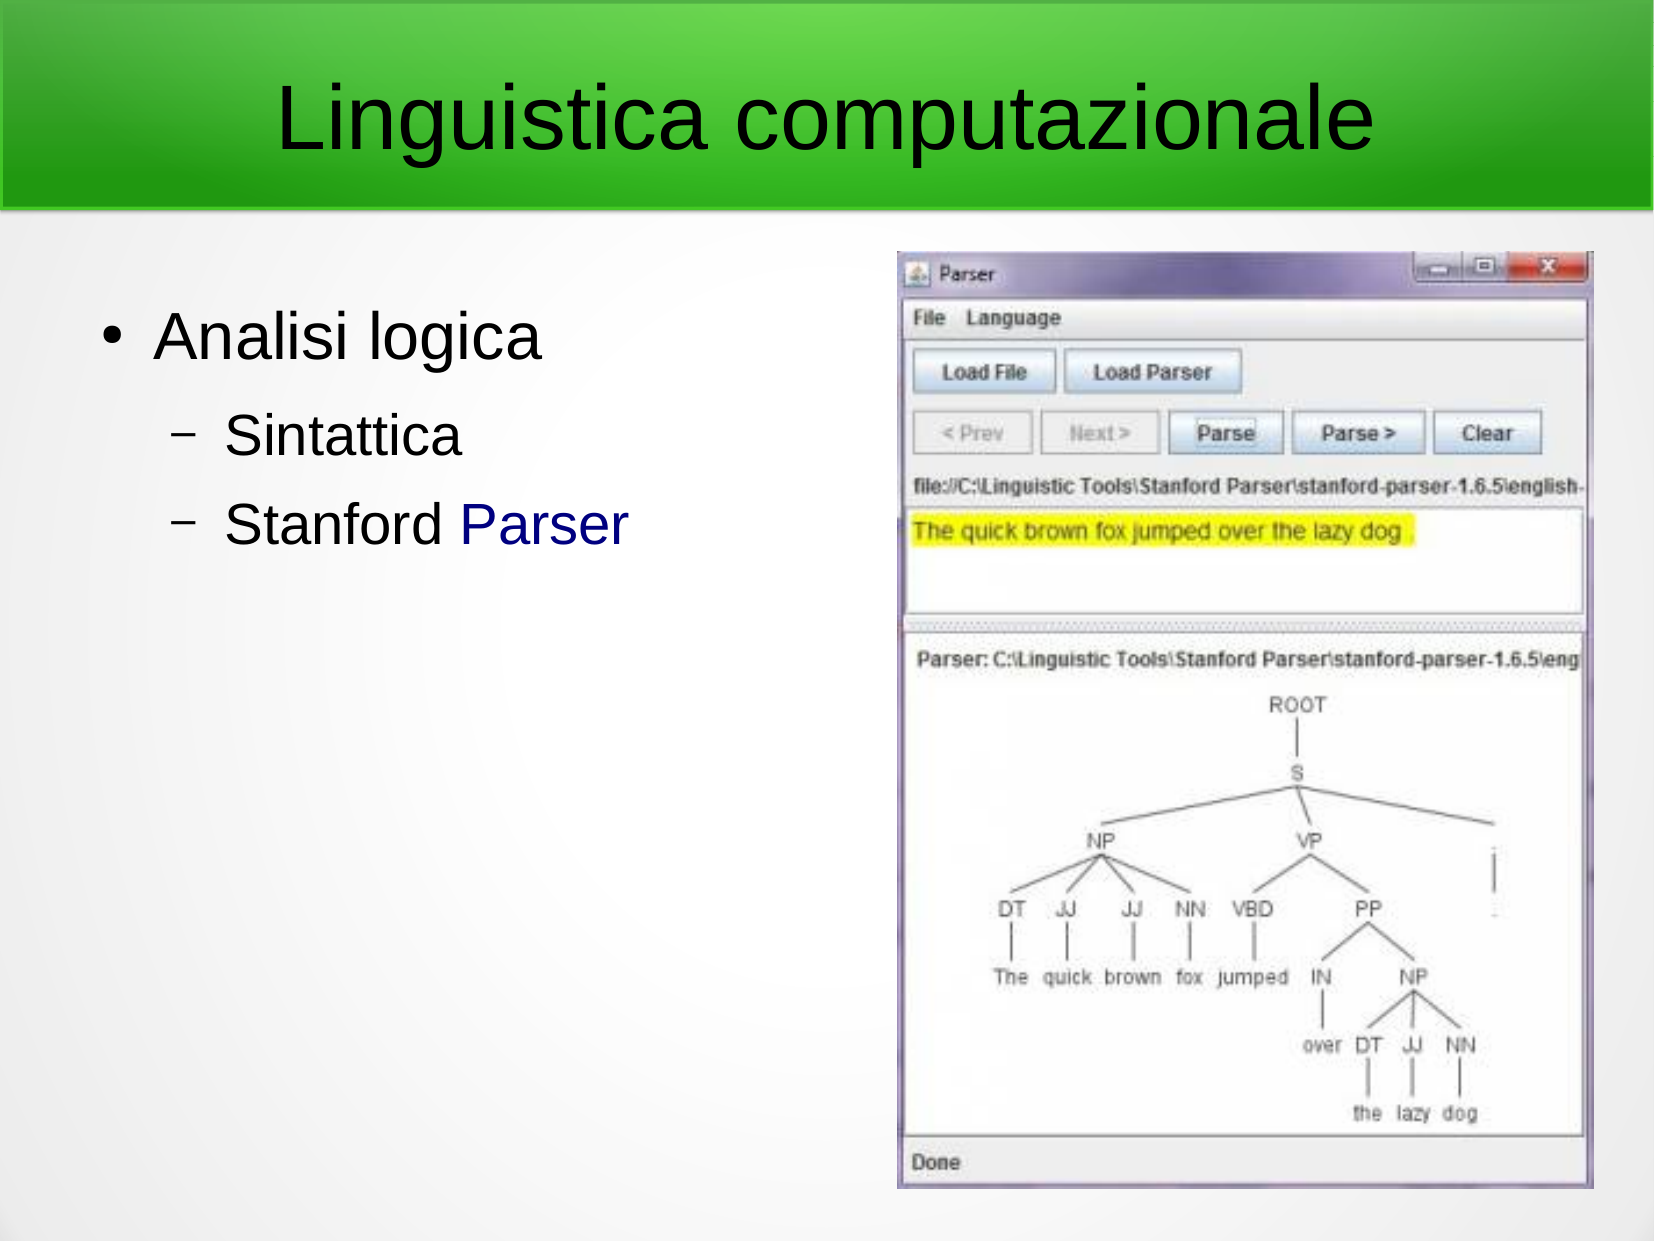

# Linguistica computazionale
Analisi logica
Sintattica
Stanford Parser